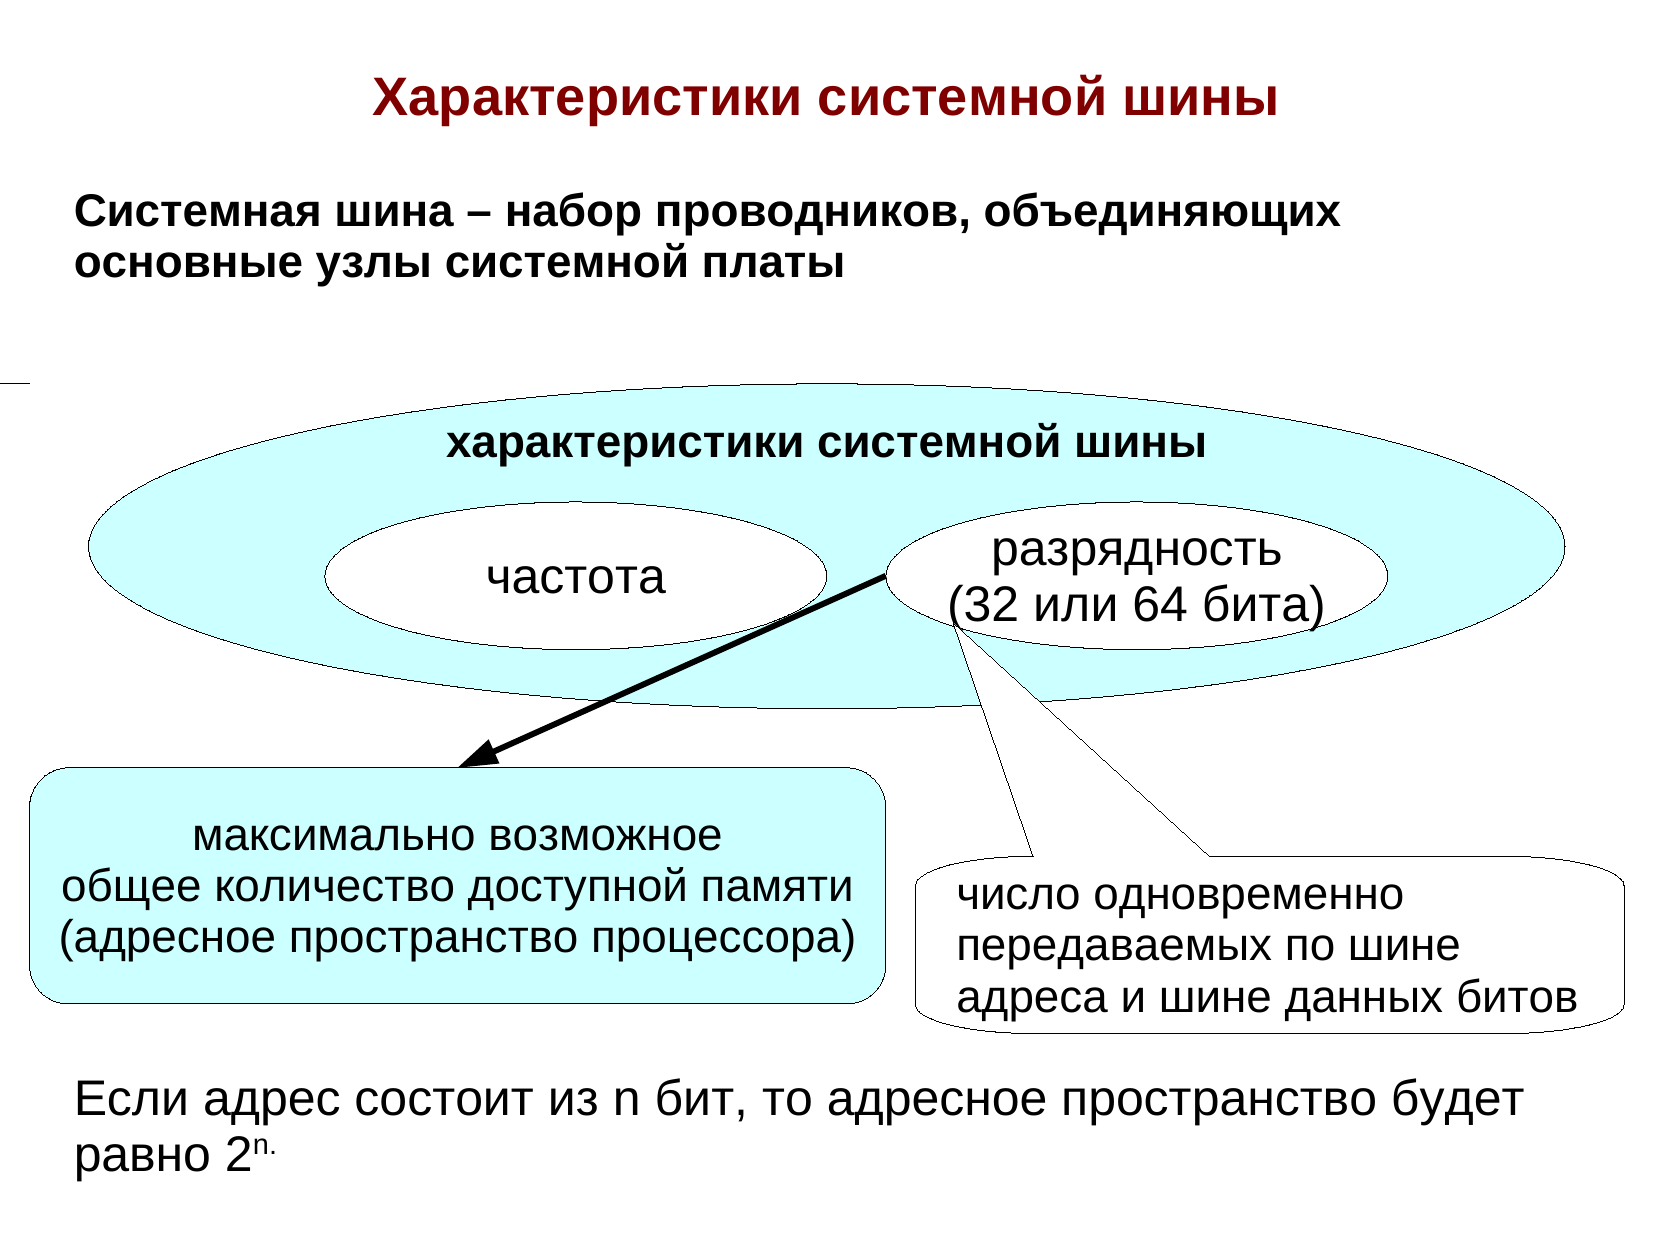

Характеристики системной шины
Системная шина – набор проводников, объединяющих основные узлы системной платы
характеристики системной шины
частота
разрядность
(32 или 64 бита)
максимально возможное
общее количество доступной памяти
(адресное пространство процессора)
число одновременно передаваемых по шине адреса и шине данных битов
Если адрес состоит из n бит, то адресное пространство будет равно 2n.